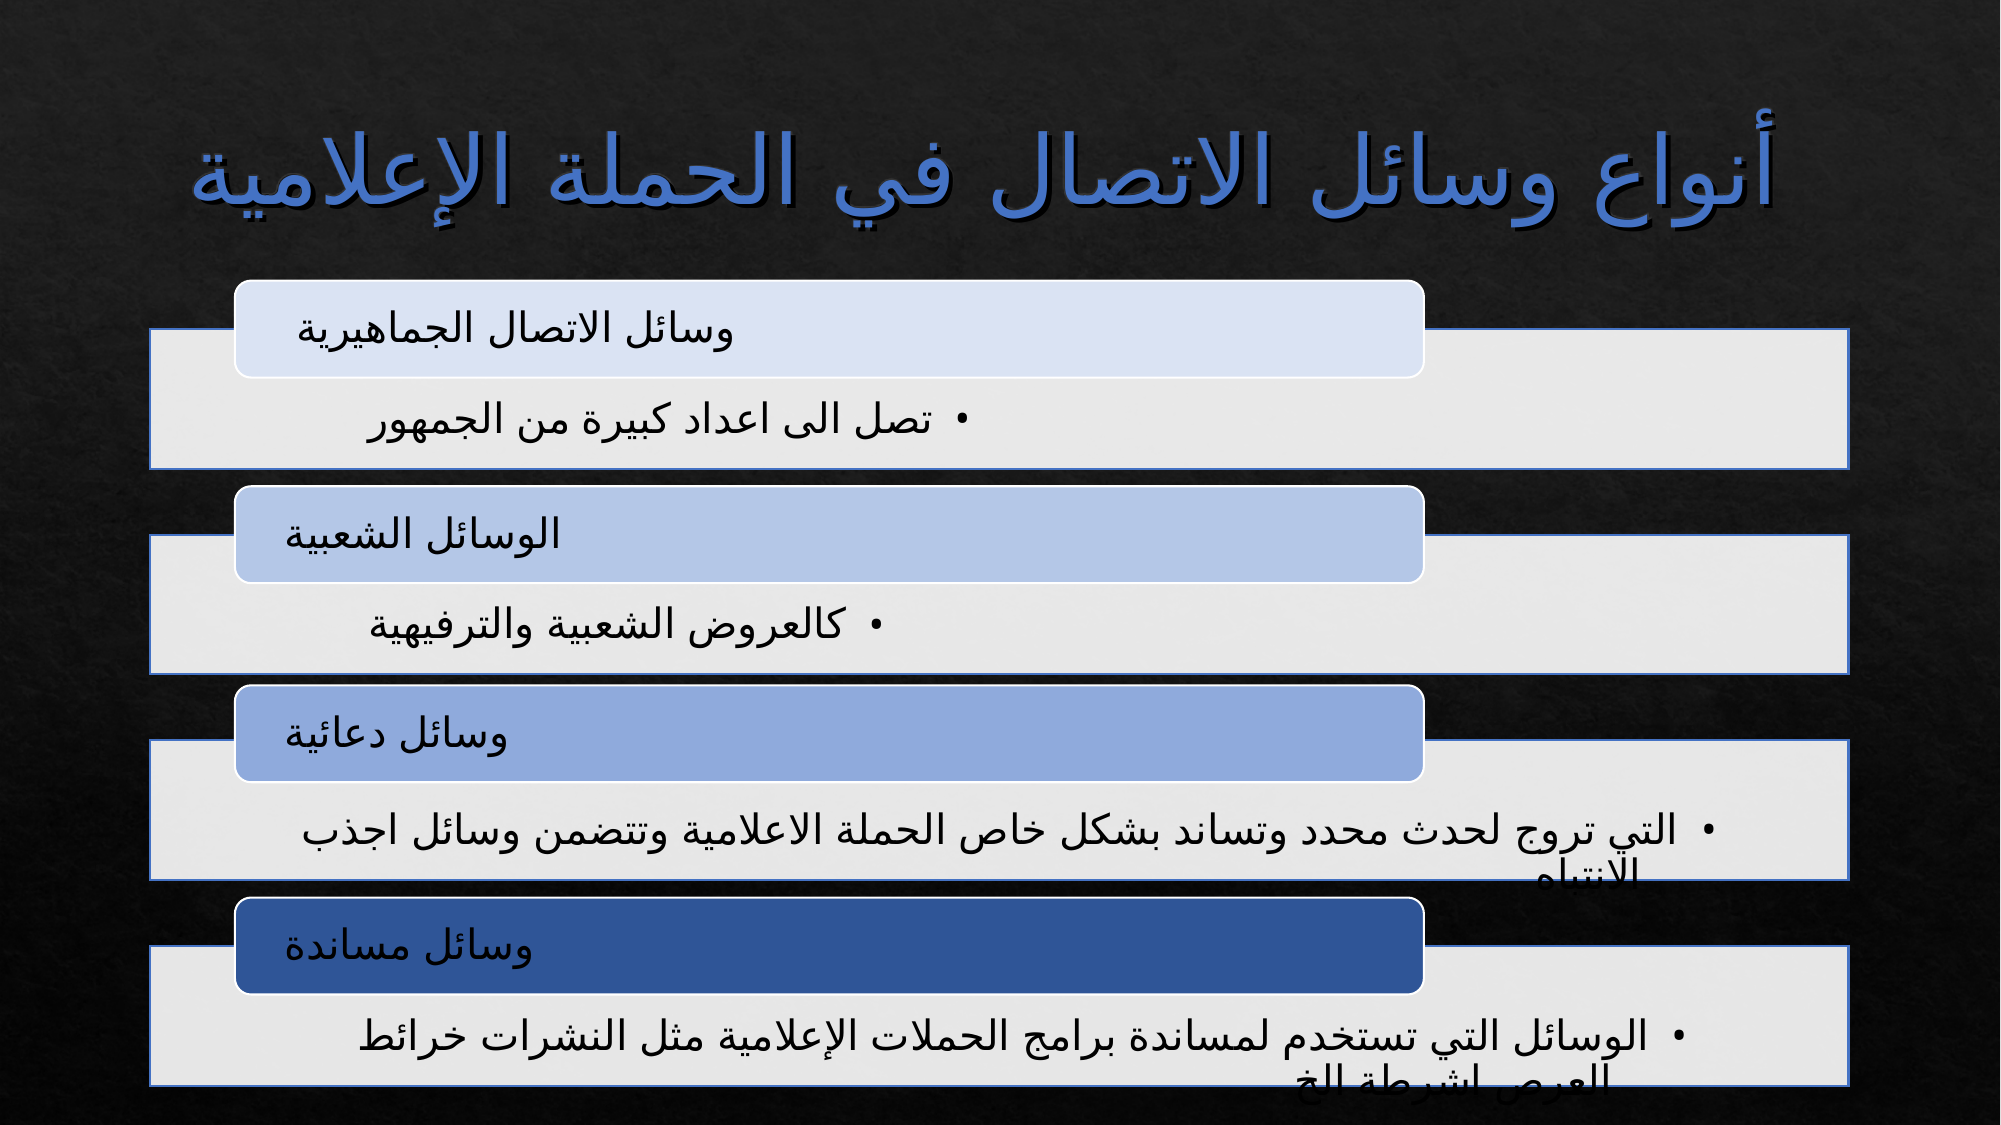

# أنواع وسائل الاتصال في الحملة الإعلامية
 وسائل الاتصال الجماهيرية
تصل الى اعداد كبيرة من الجمهور
الوسائل الشعبية
كالعروض الشعبية والترفيهية
وسائل دعائية
التي تروج لحدث محدد وتساند بشكل خاص الحملة الاعلامية وتتضمن وسائل اجذب الانتباه
وسائل مساندة
الوسائل التي تستخدم لمساندة برامج الحملات الإعلامية مثل النشرات خرائط العرص اشرطة الخ